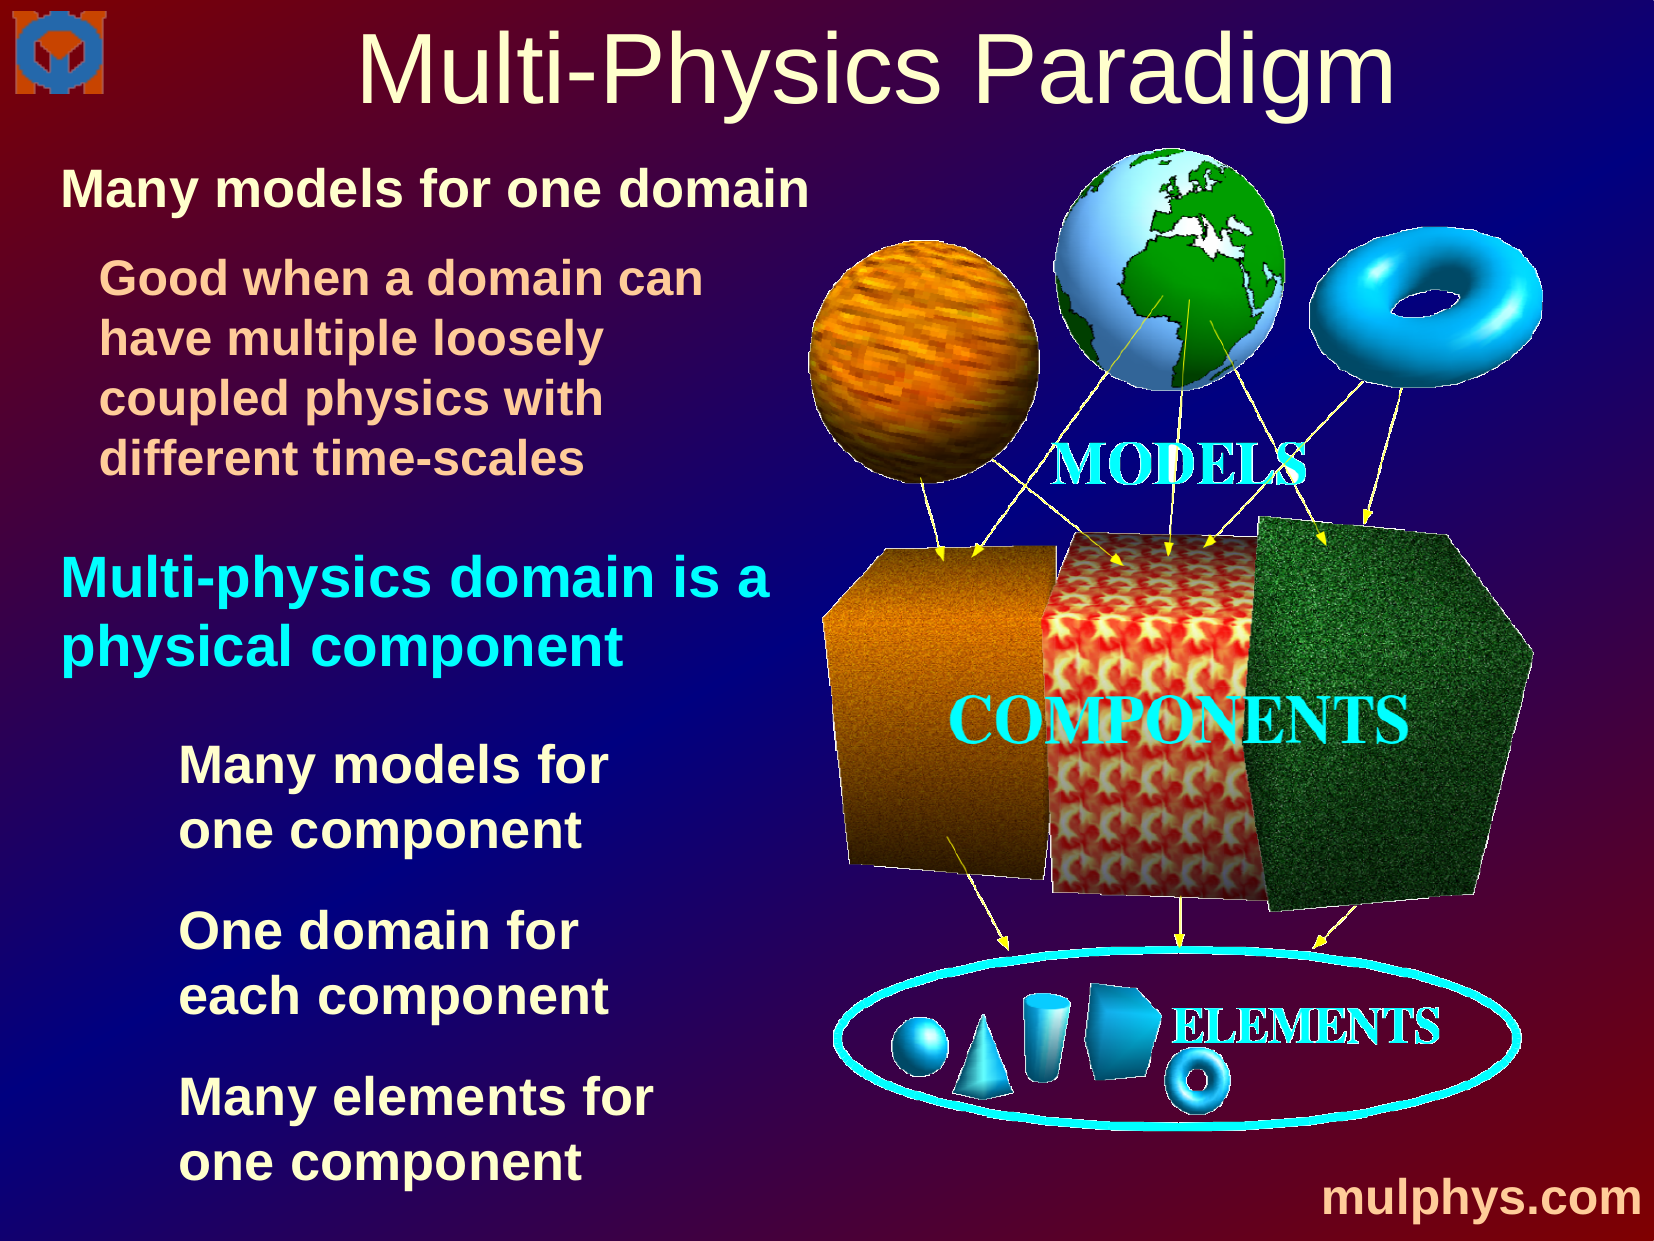

Multi-Physics Paradigm
Many models for one domain
Good when a domain can have multiple loosely coupled physics with different time-scales
Multi-physics domain is a physical component
Many models for
one component
One domain for
each component
Many elements for
one component
mulphys.com